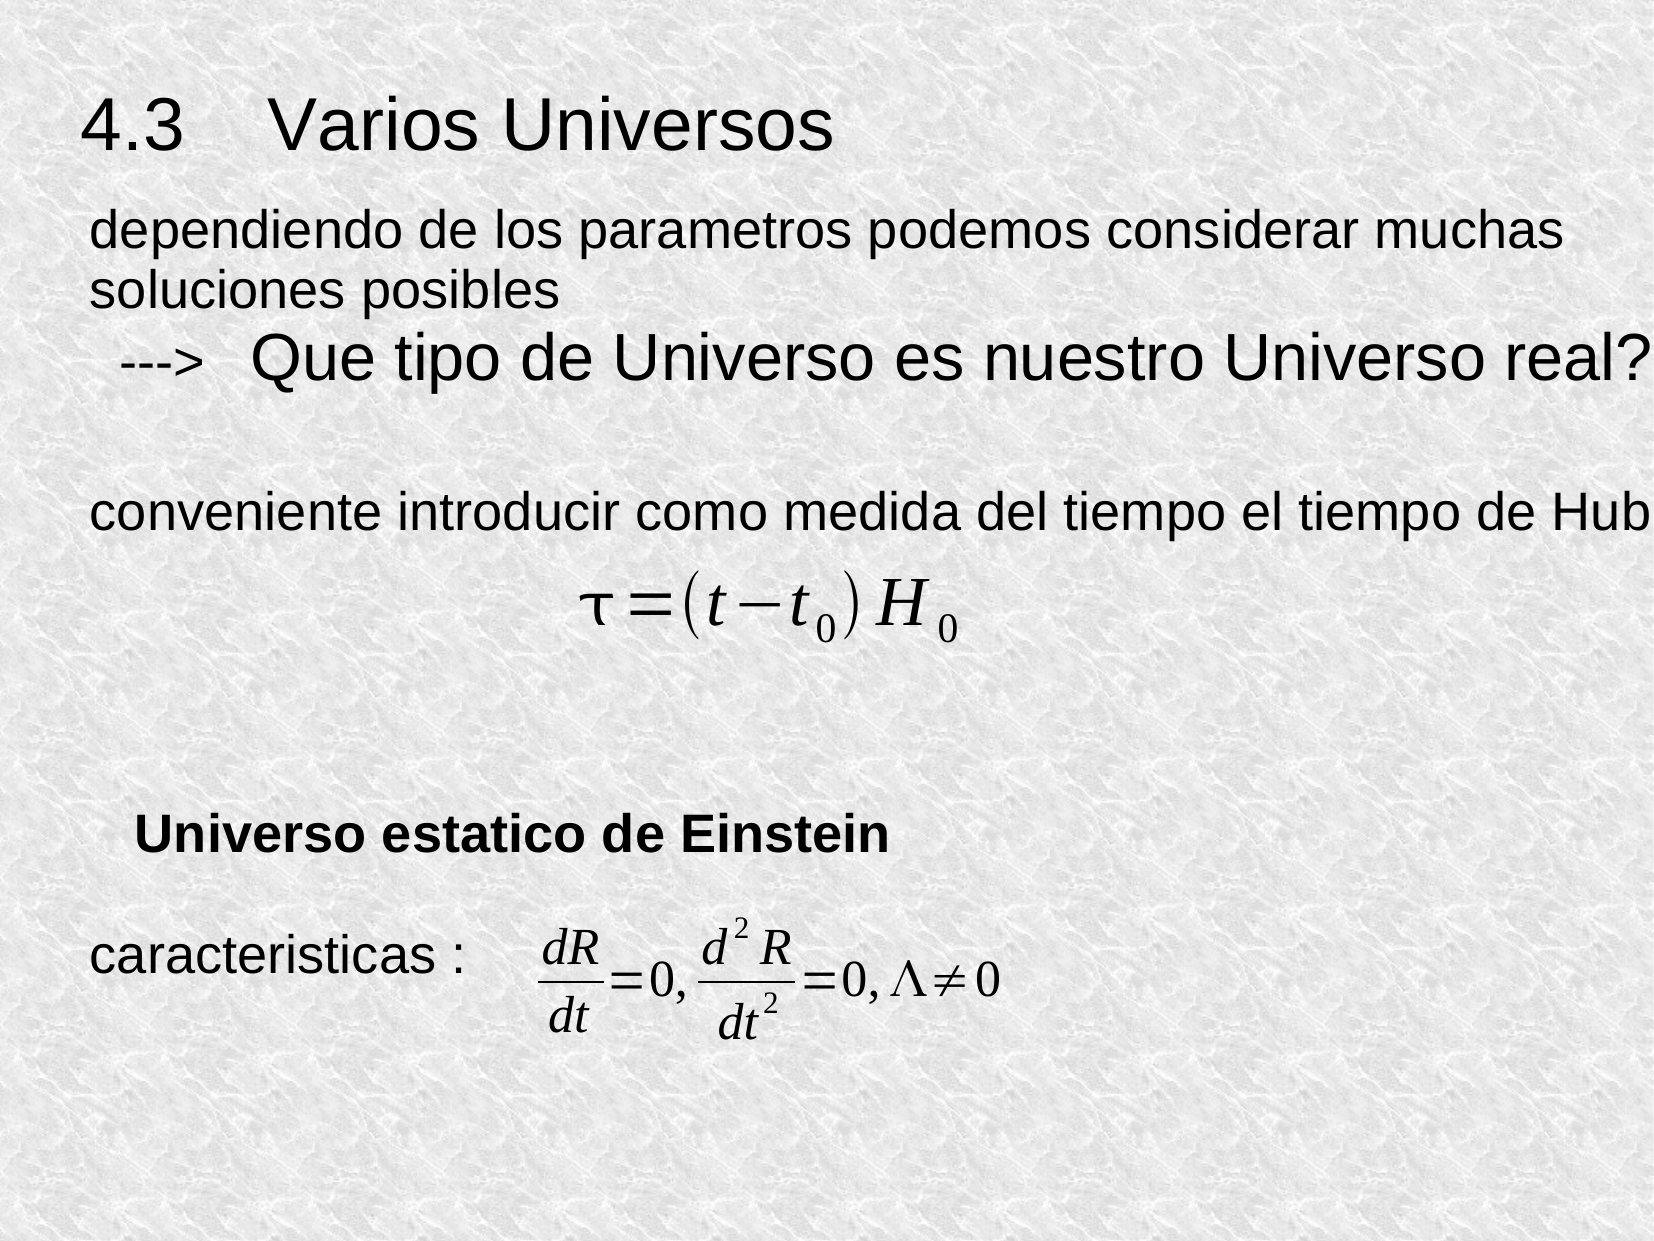

4.3 Varios Universos
dependiendo de los parametros podemos considerar muchas
soluciones posibles
 ---> Que tipo de Universo es nuestro Universo real??
conveniente introducir como medida del tiempo el tiempo de Hubble
 Universo estatico de Einstein
caracteristicas :